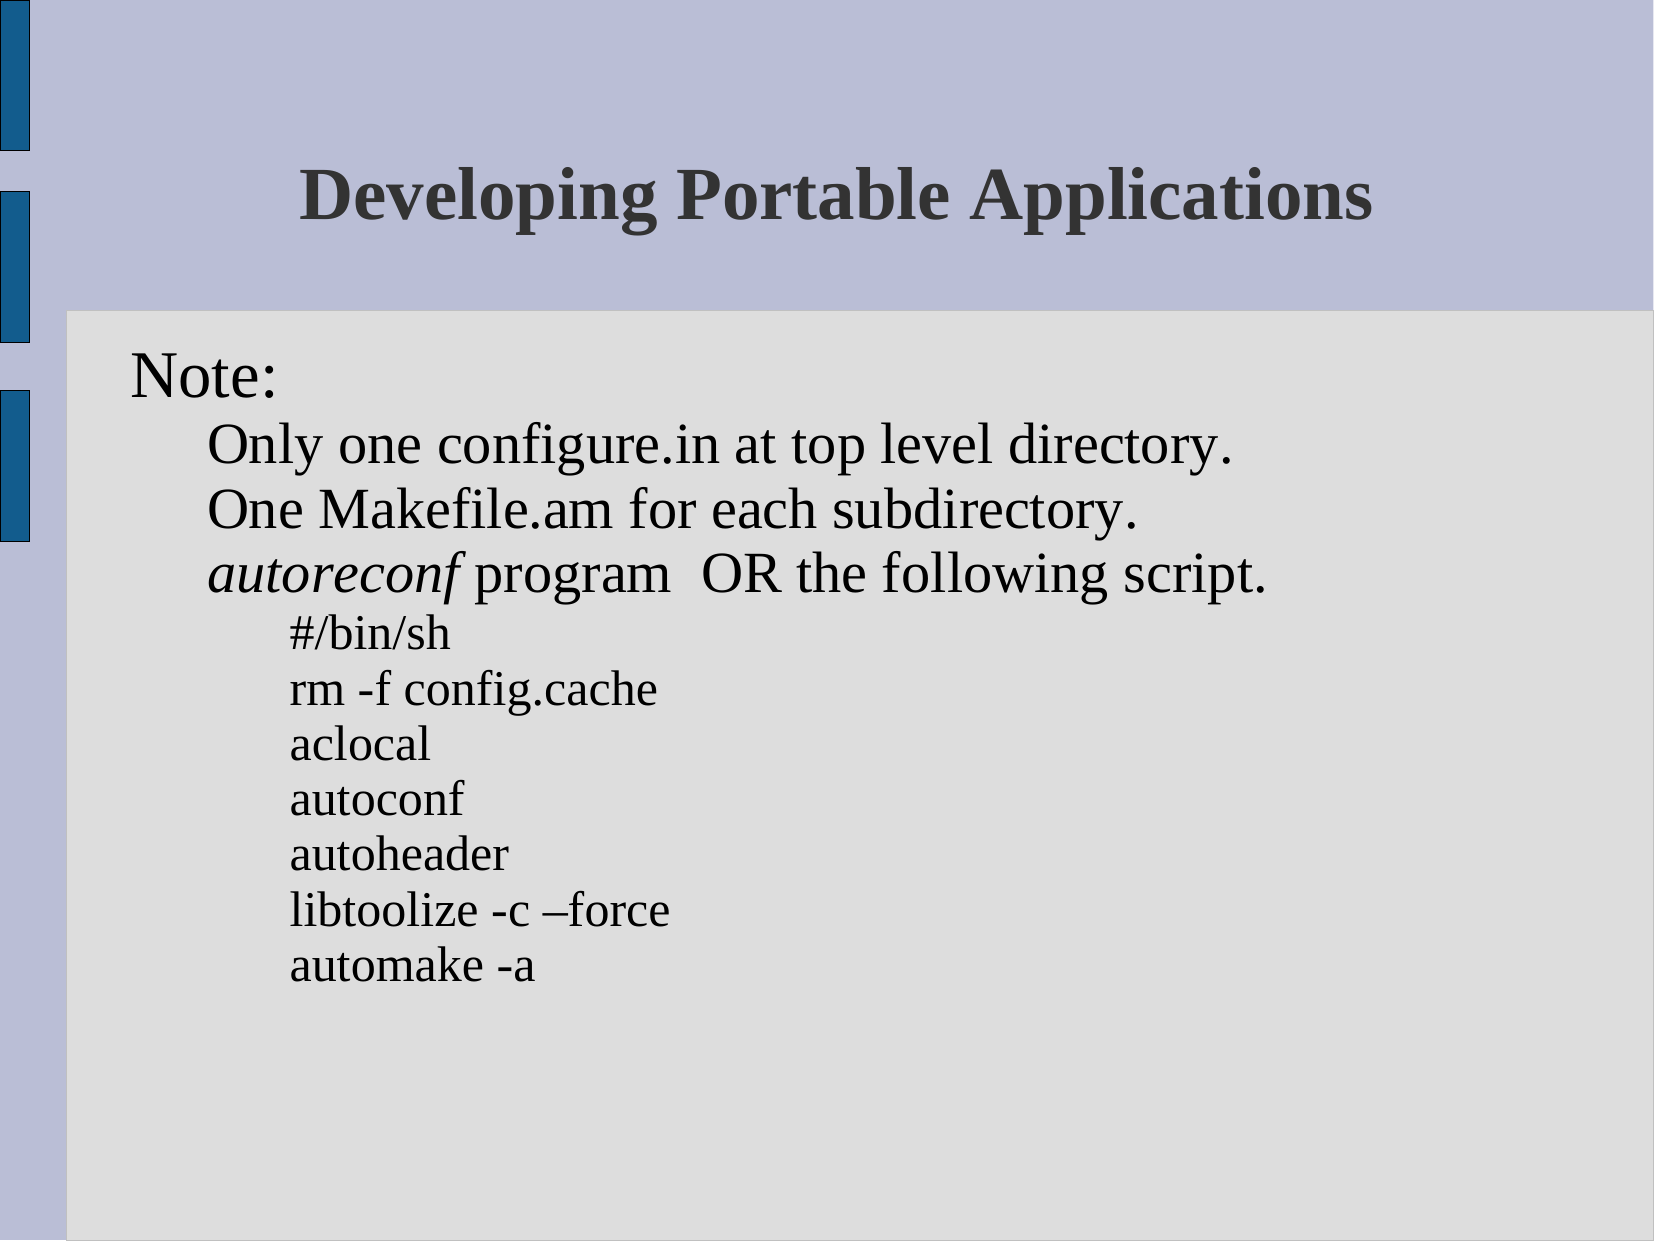

# Developing Portable Applications
Note:
Only one configure.in at top level directory.
One Makefile.am for each subdirectory.
autoreconf program OR the following script.
#/bin/sh
rm -f config.cache
aclocal
autoconf
autoheader
libtoolize -c –force
automake -a